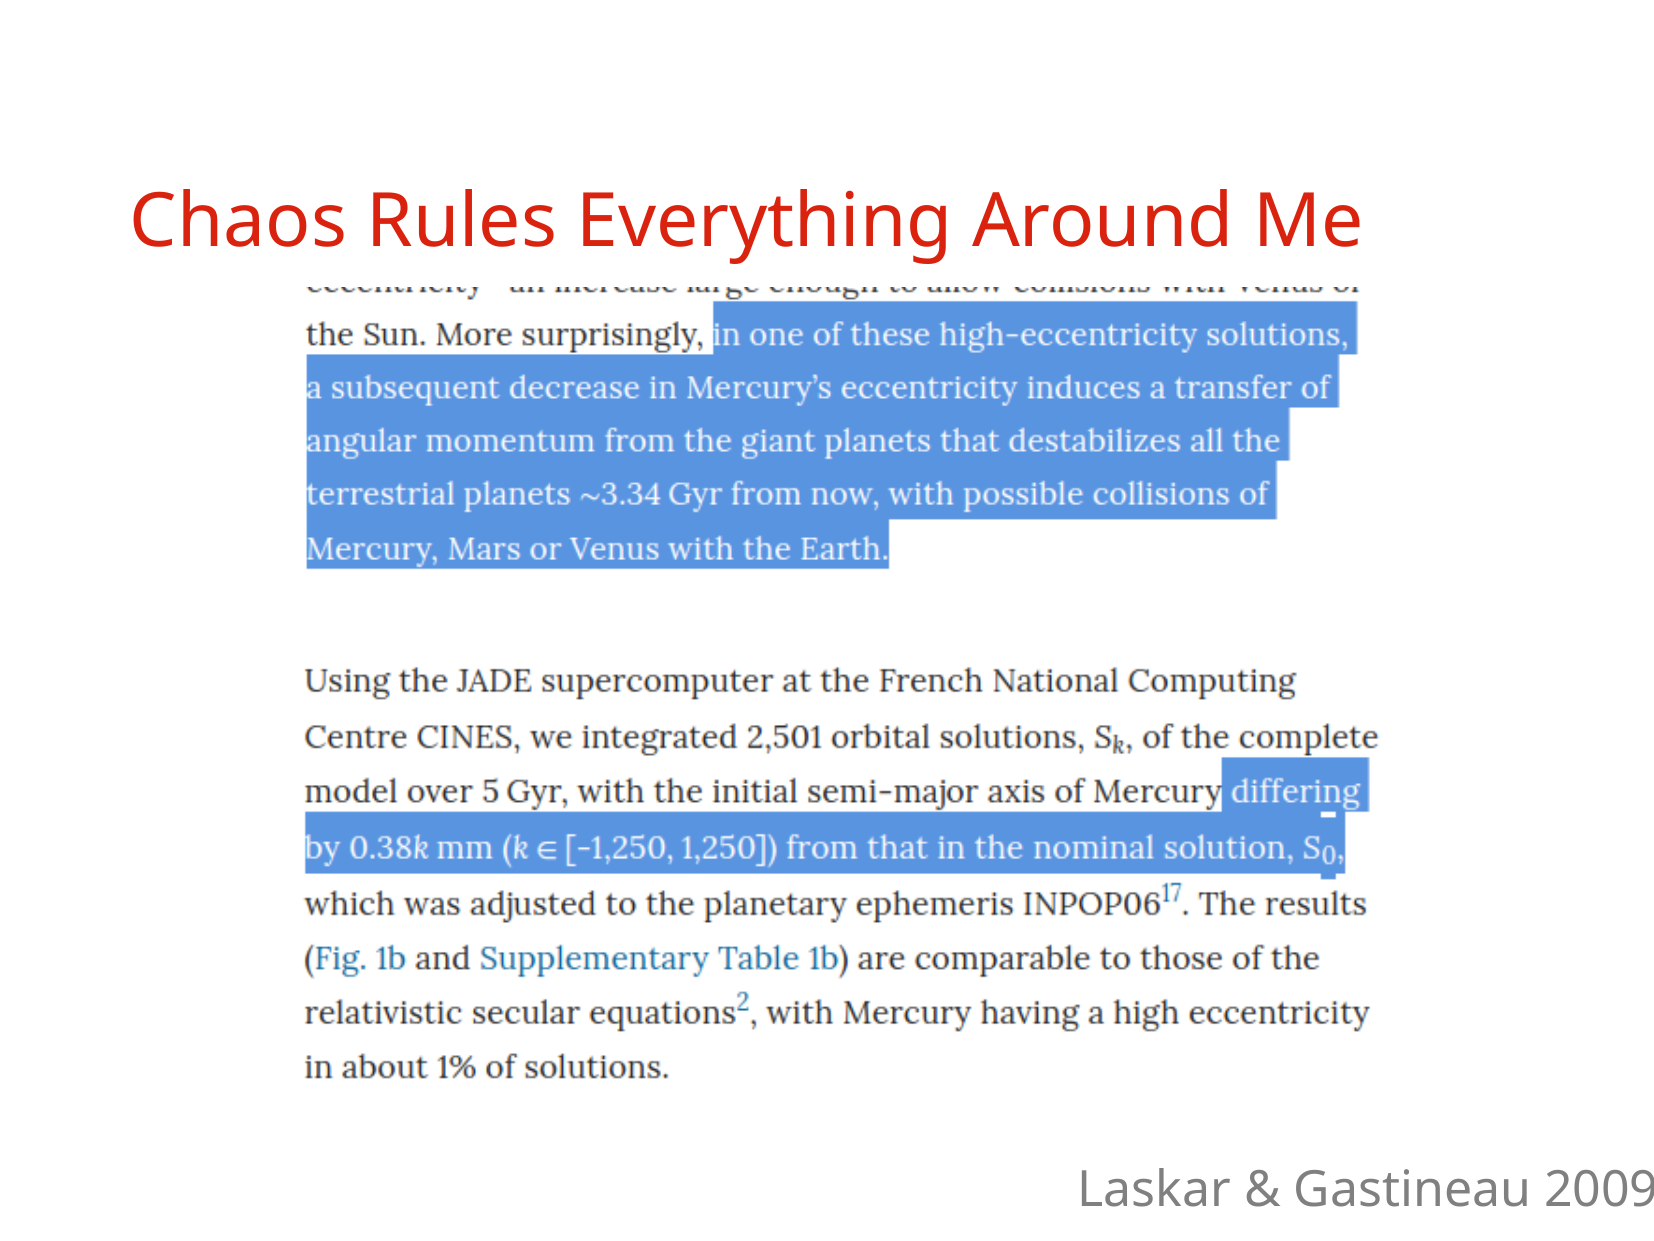

# Chaos Rules Everything Around Me
Laskar & Gastineau 2009